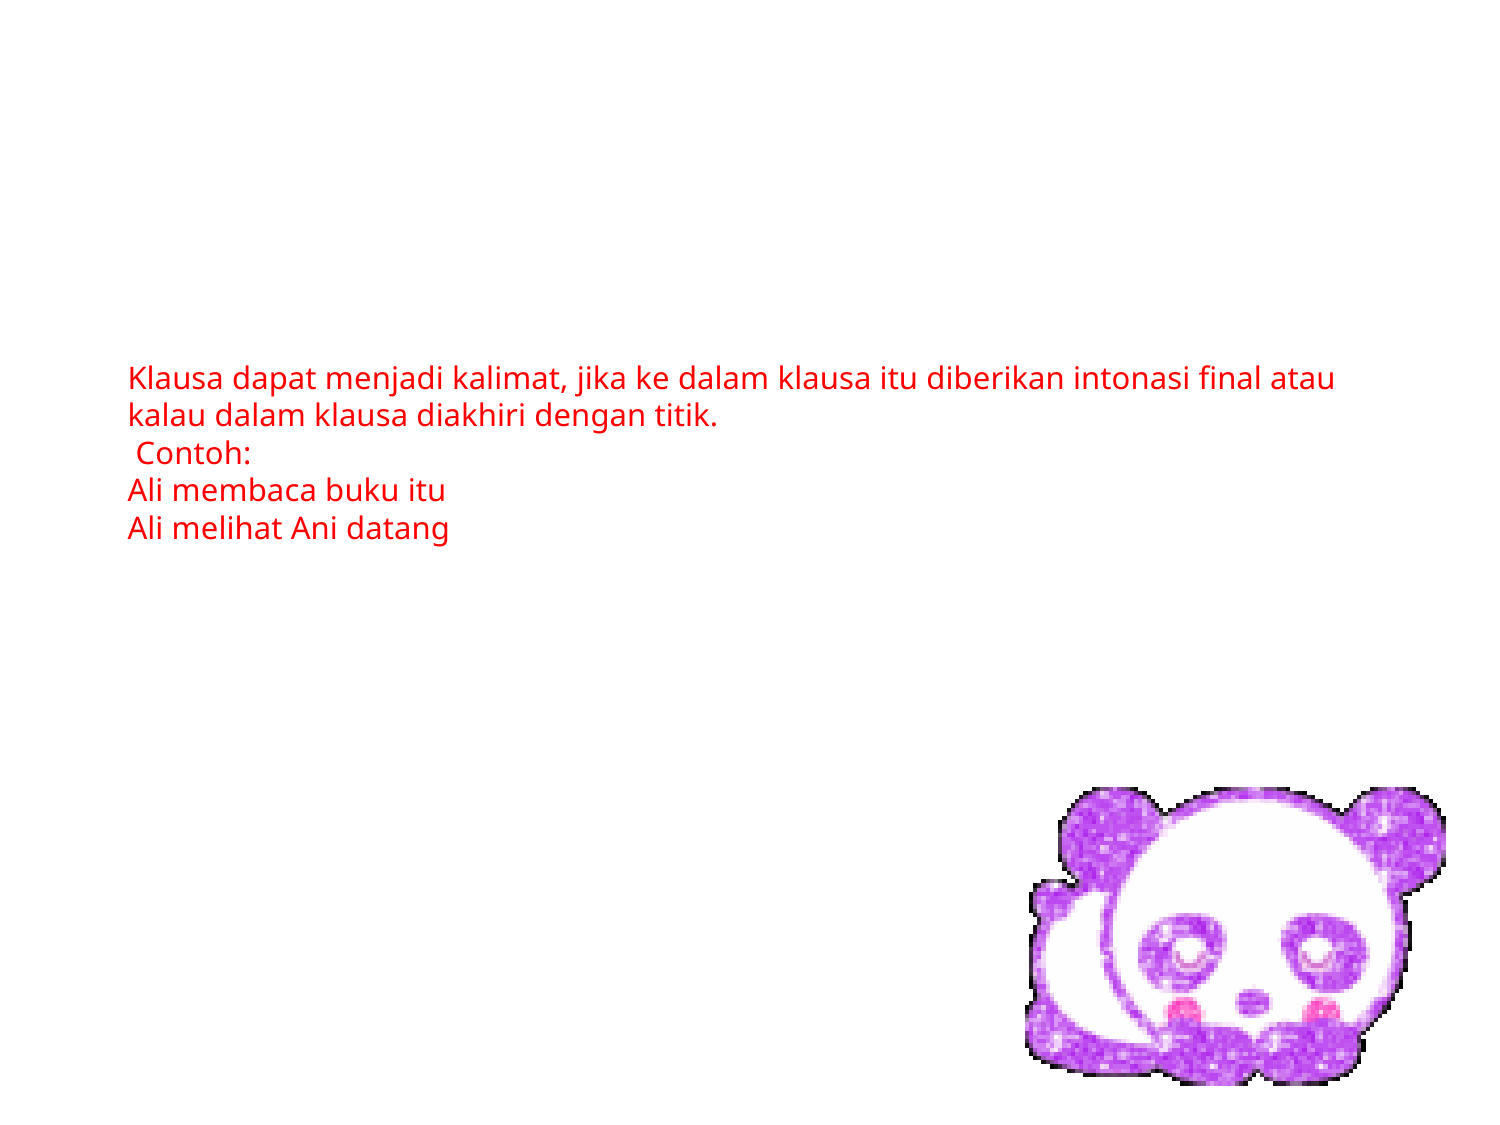

# Klausa dapat menjadi kalimat, jika ke dalam klausa itu diberikan intonasi final atau kalau dalam klausa diakhiri dengan titik. Contoh: Ali membaca buku itu Ali melihat Ani datang